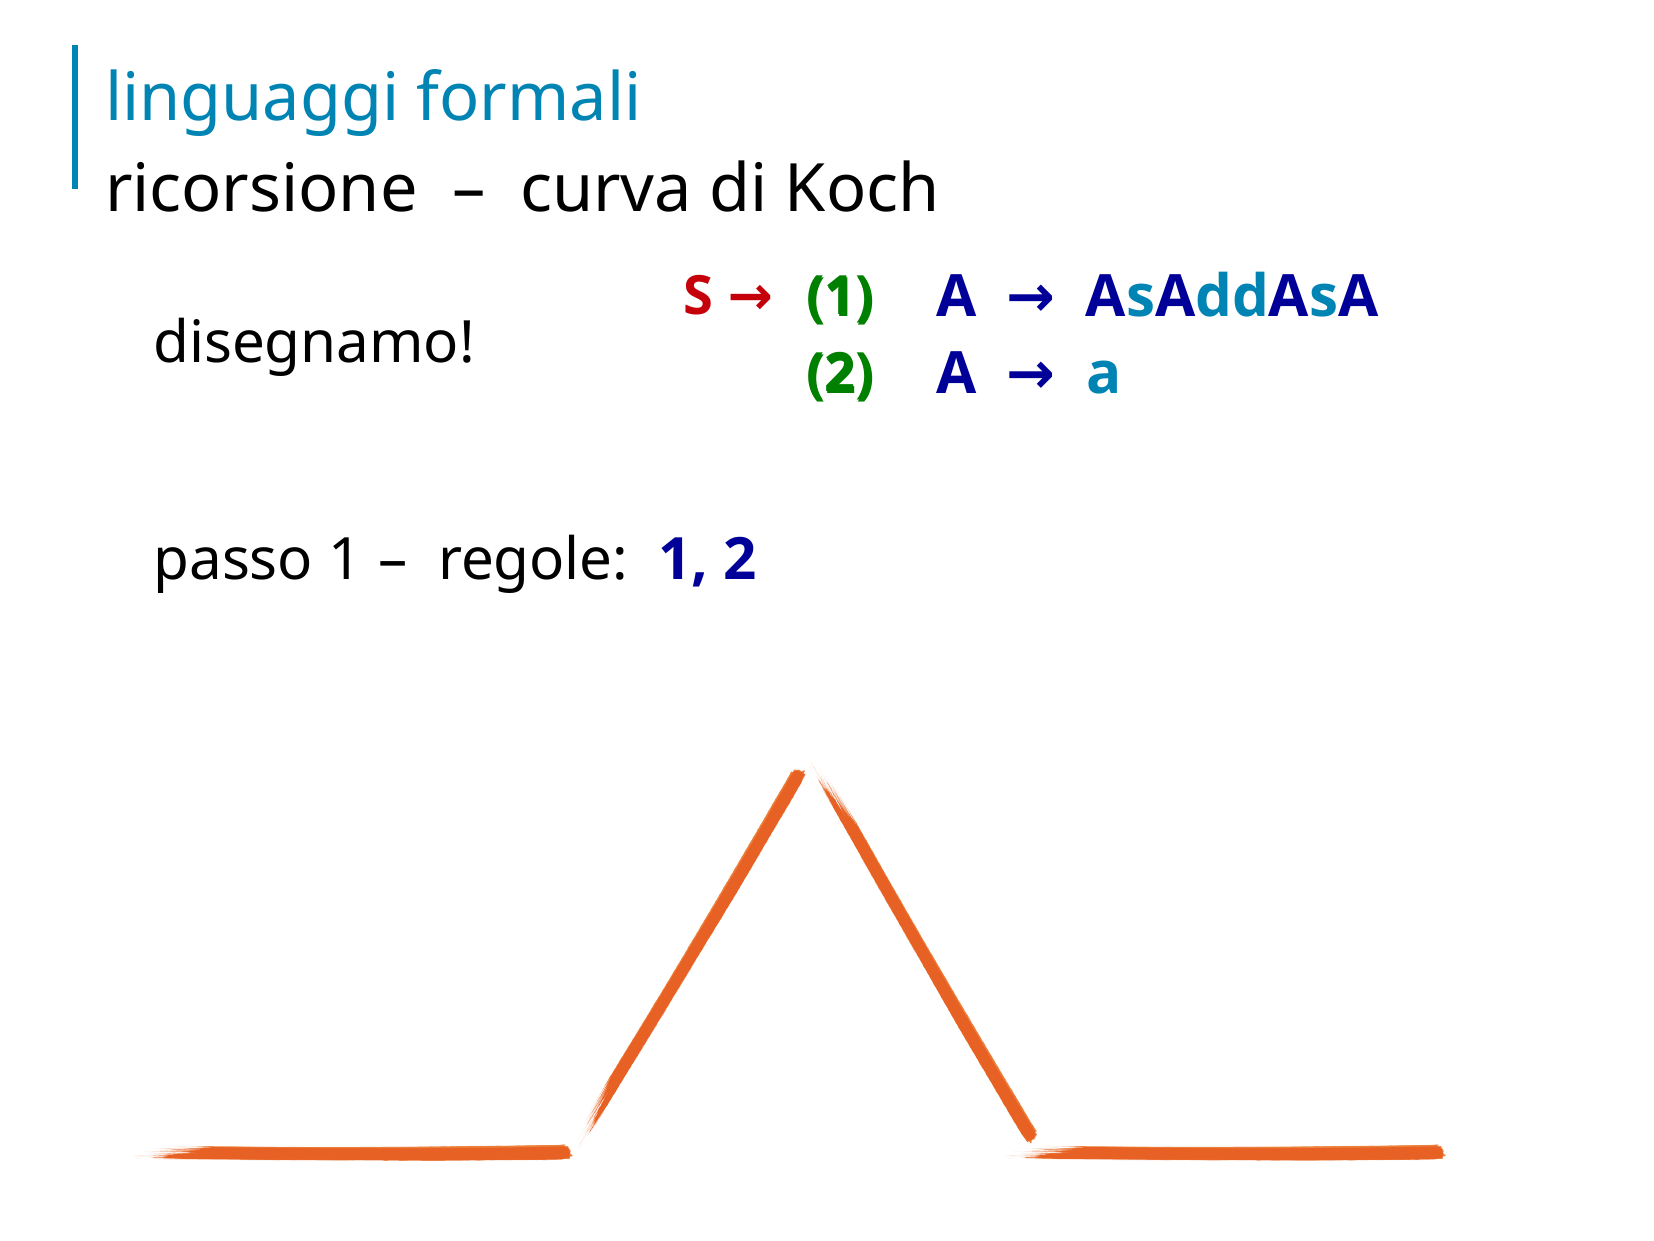

linguaggi formali
ricorsione – curva di Koch
(1) A → AsAddAsA
S →
(1)
# disegnamo!
passo 1	– regole: 1, 2
(2) A → a
(2)